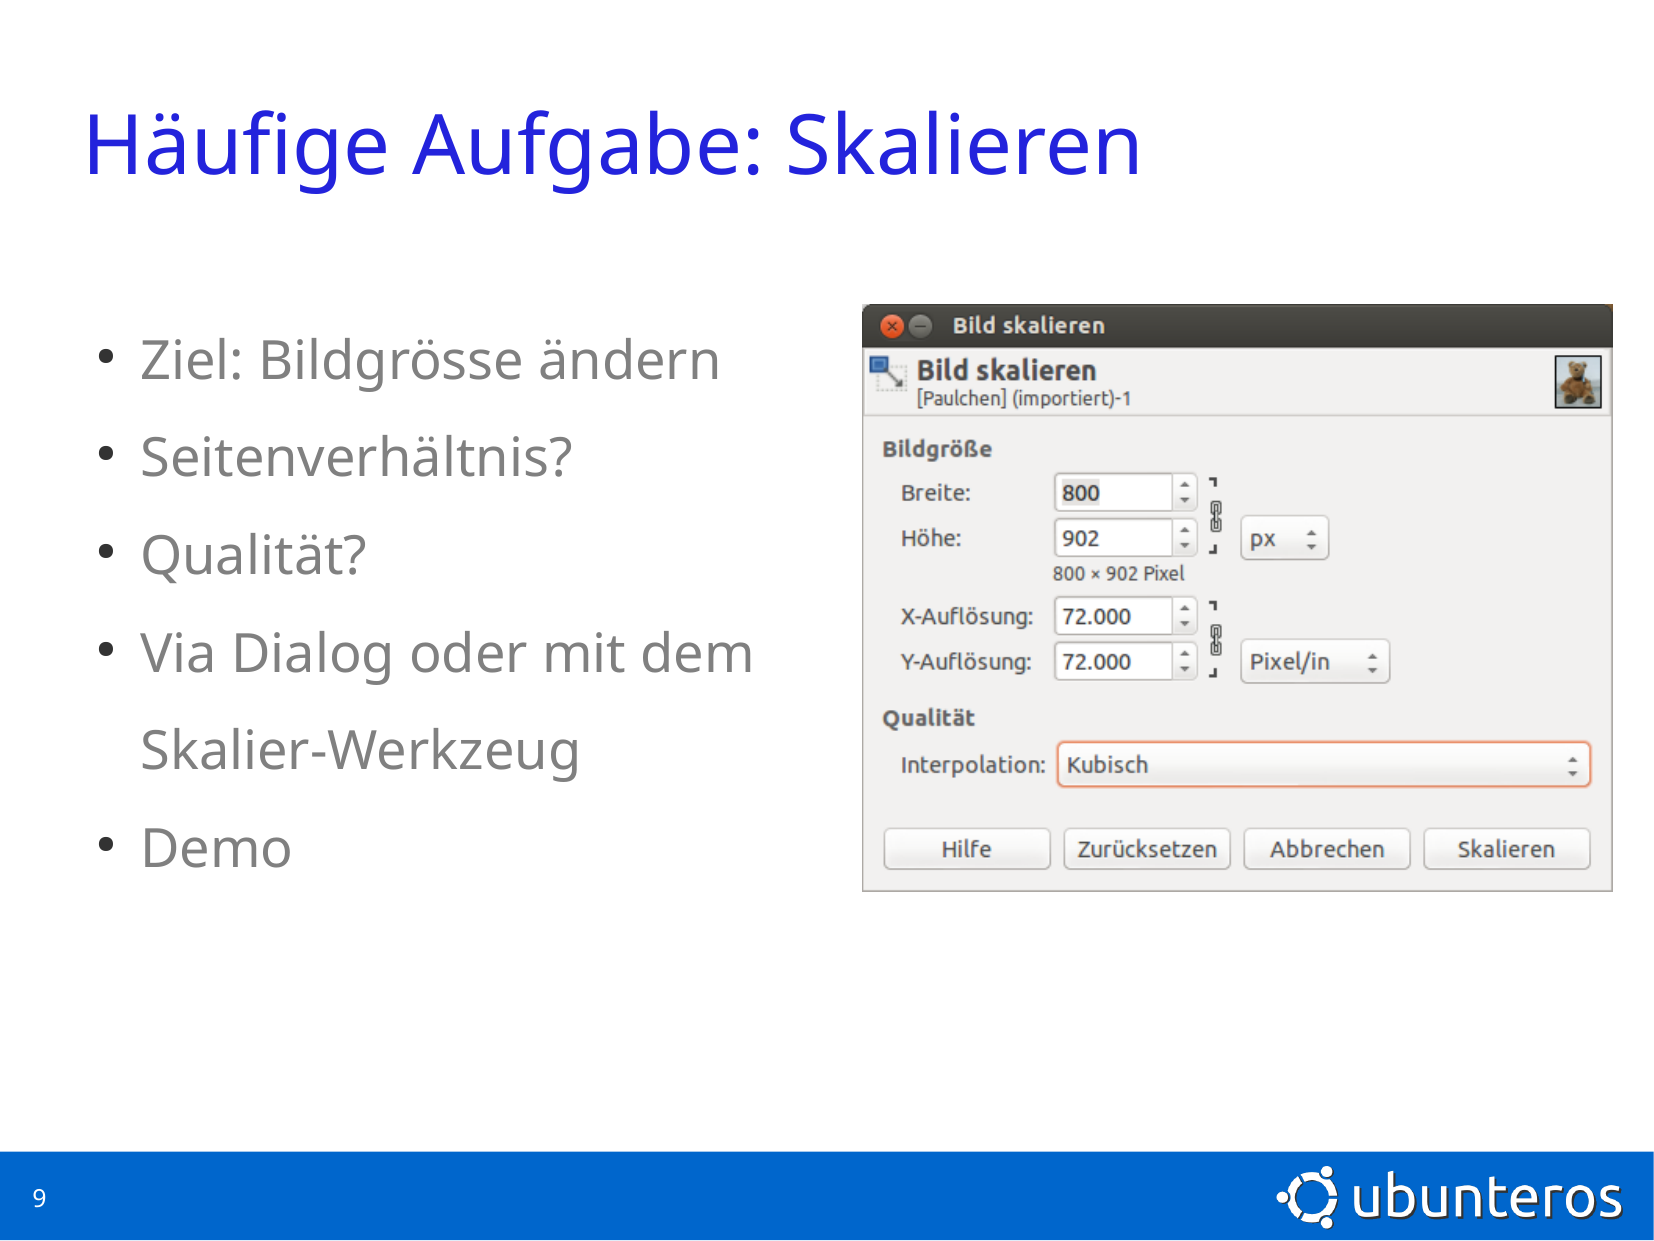

# Häufige Aufgabe: Skalieren
Ziel: Bildgrösse ändern
Seitenverhältnis?
Qualität?
Via Dialog oder mit dem
Skalier-Werkzeug
Demo